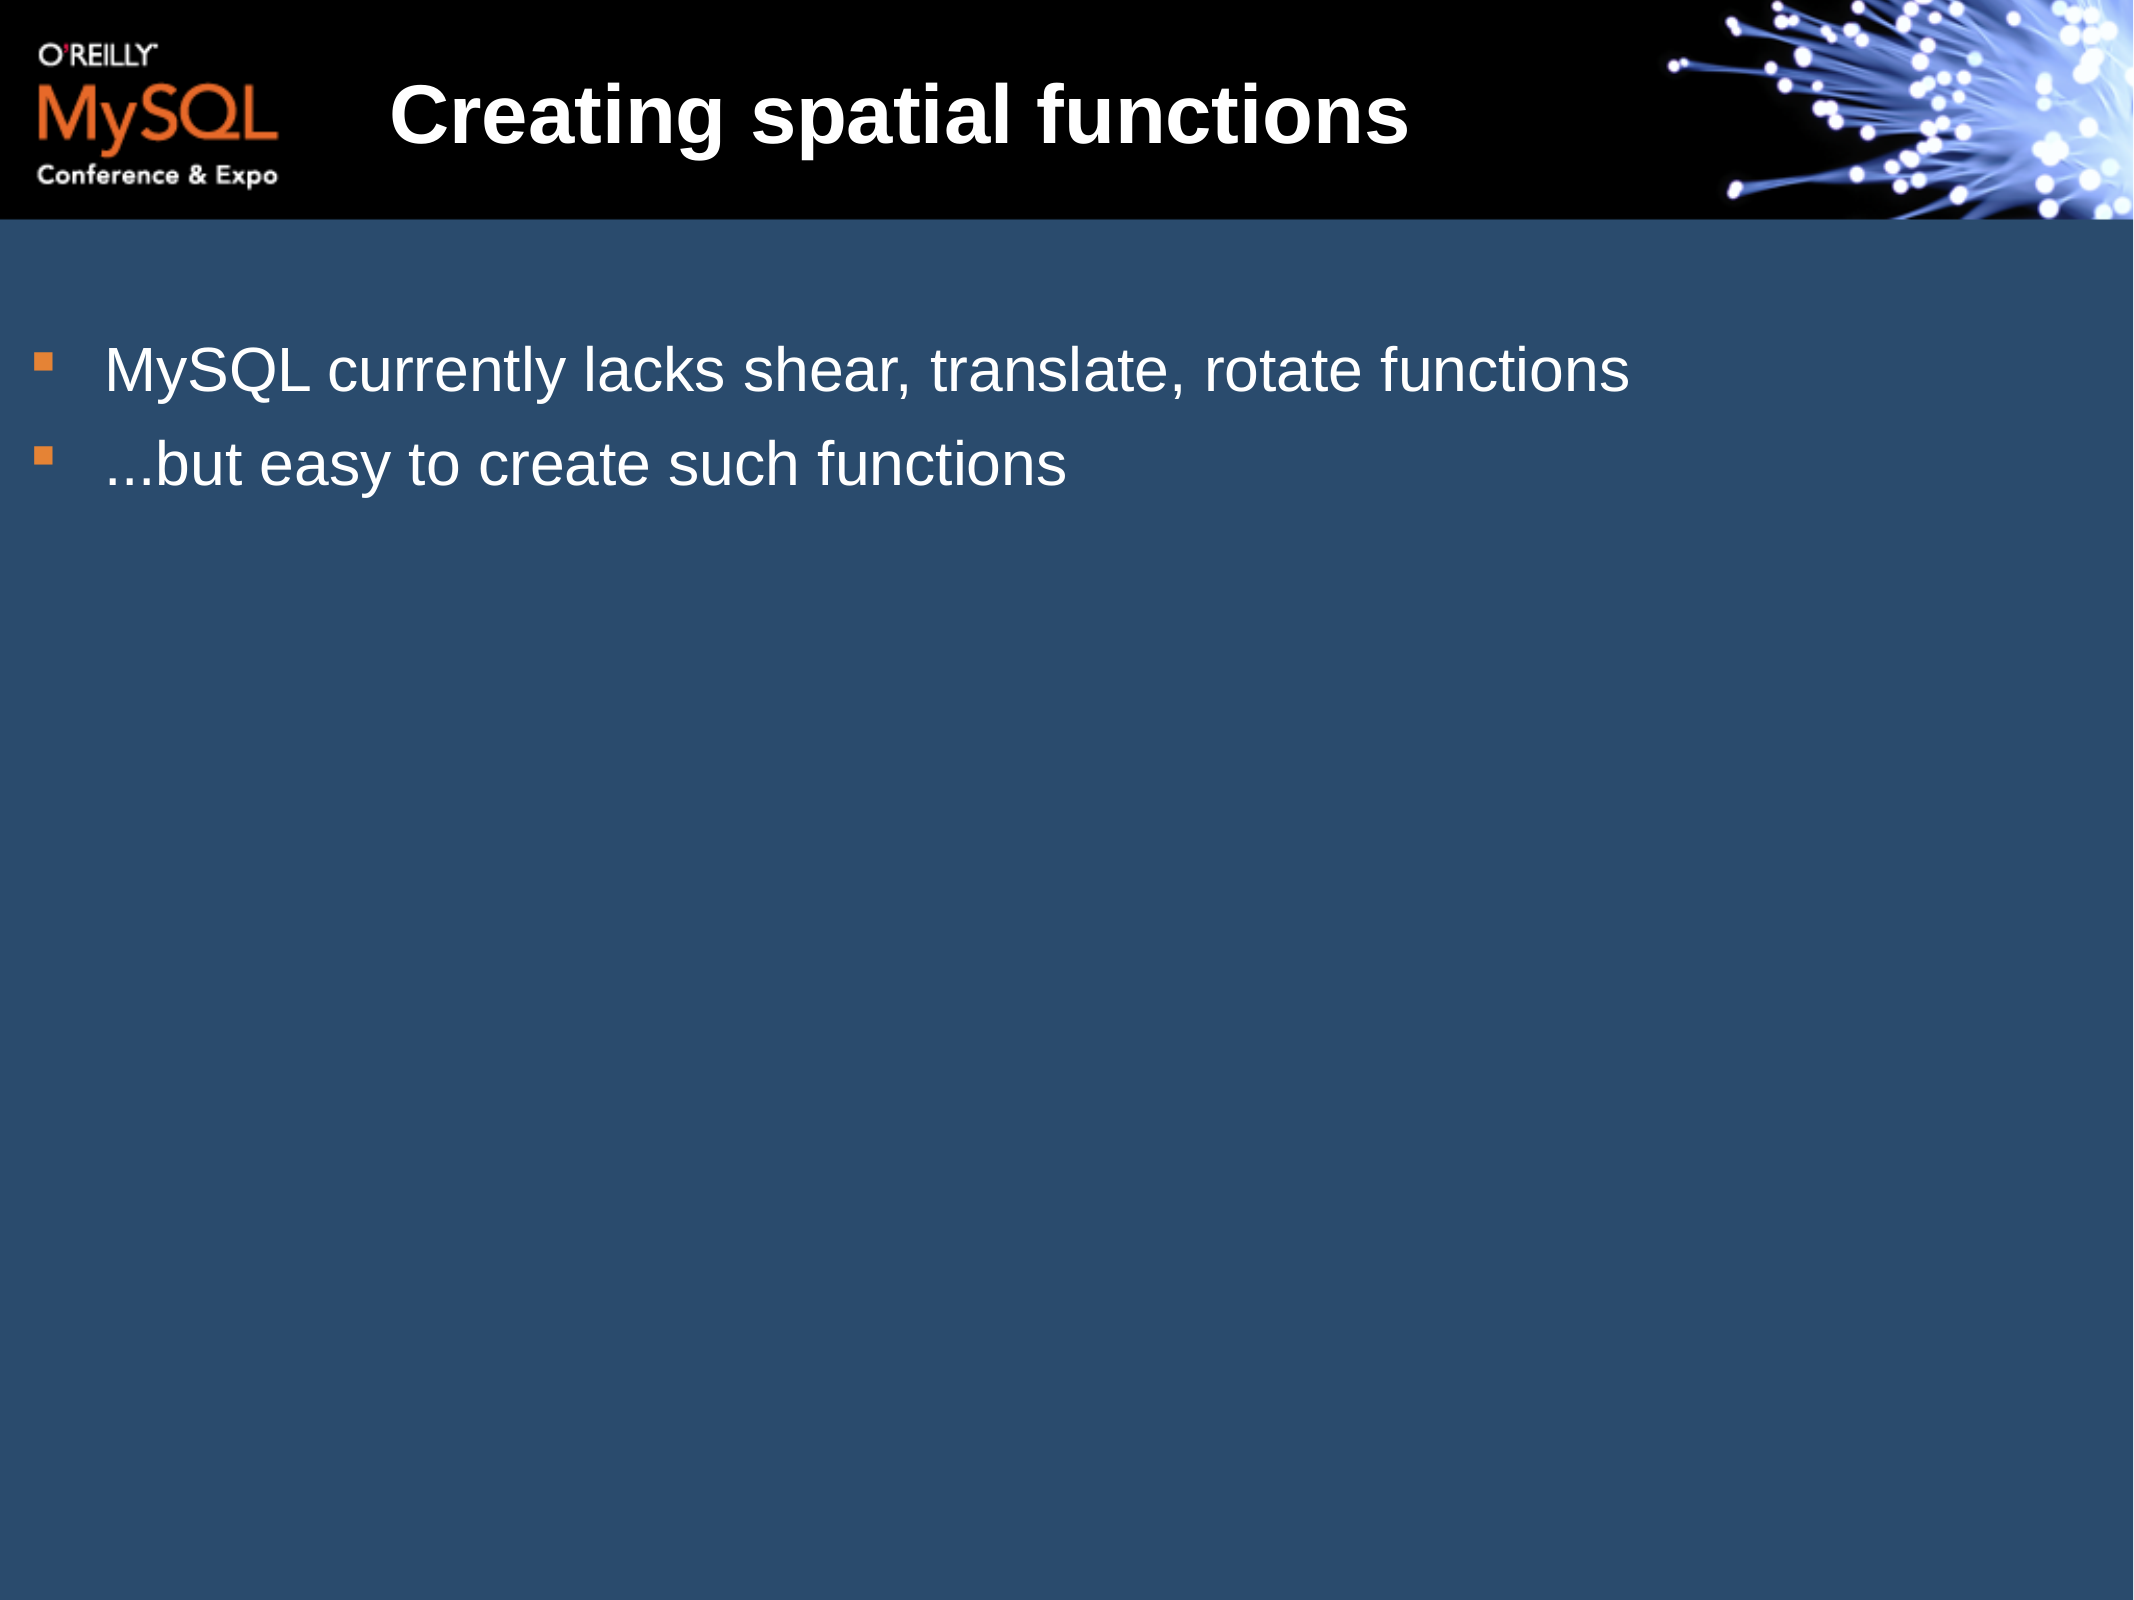

# Creating spatial functions
MySQL currently lacks shear, translate, rotate functions
...but easy to create such functions